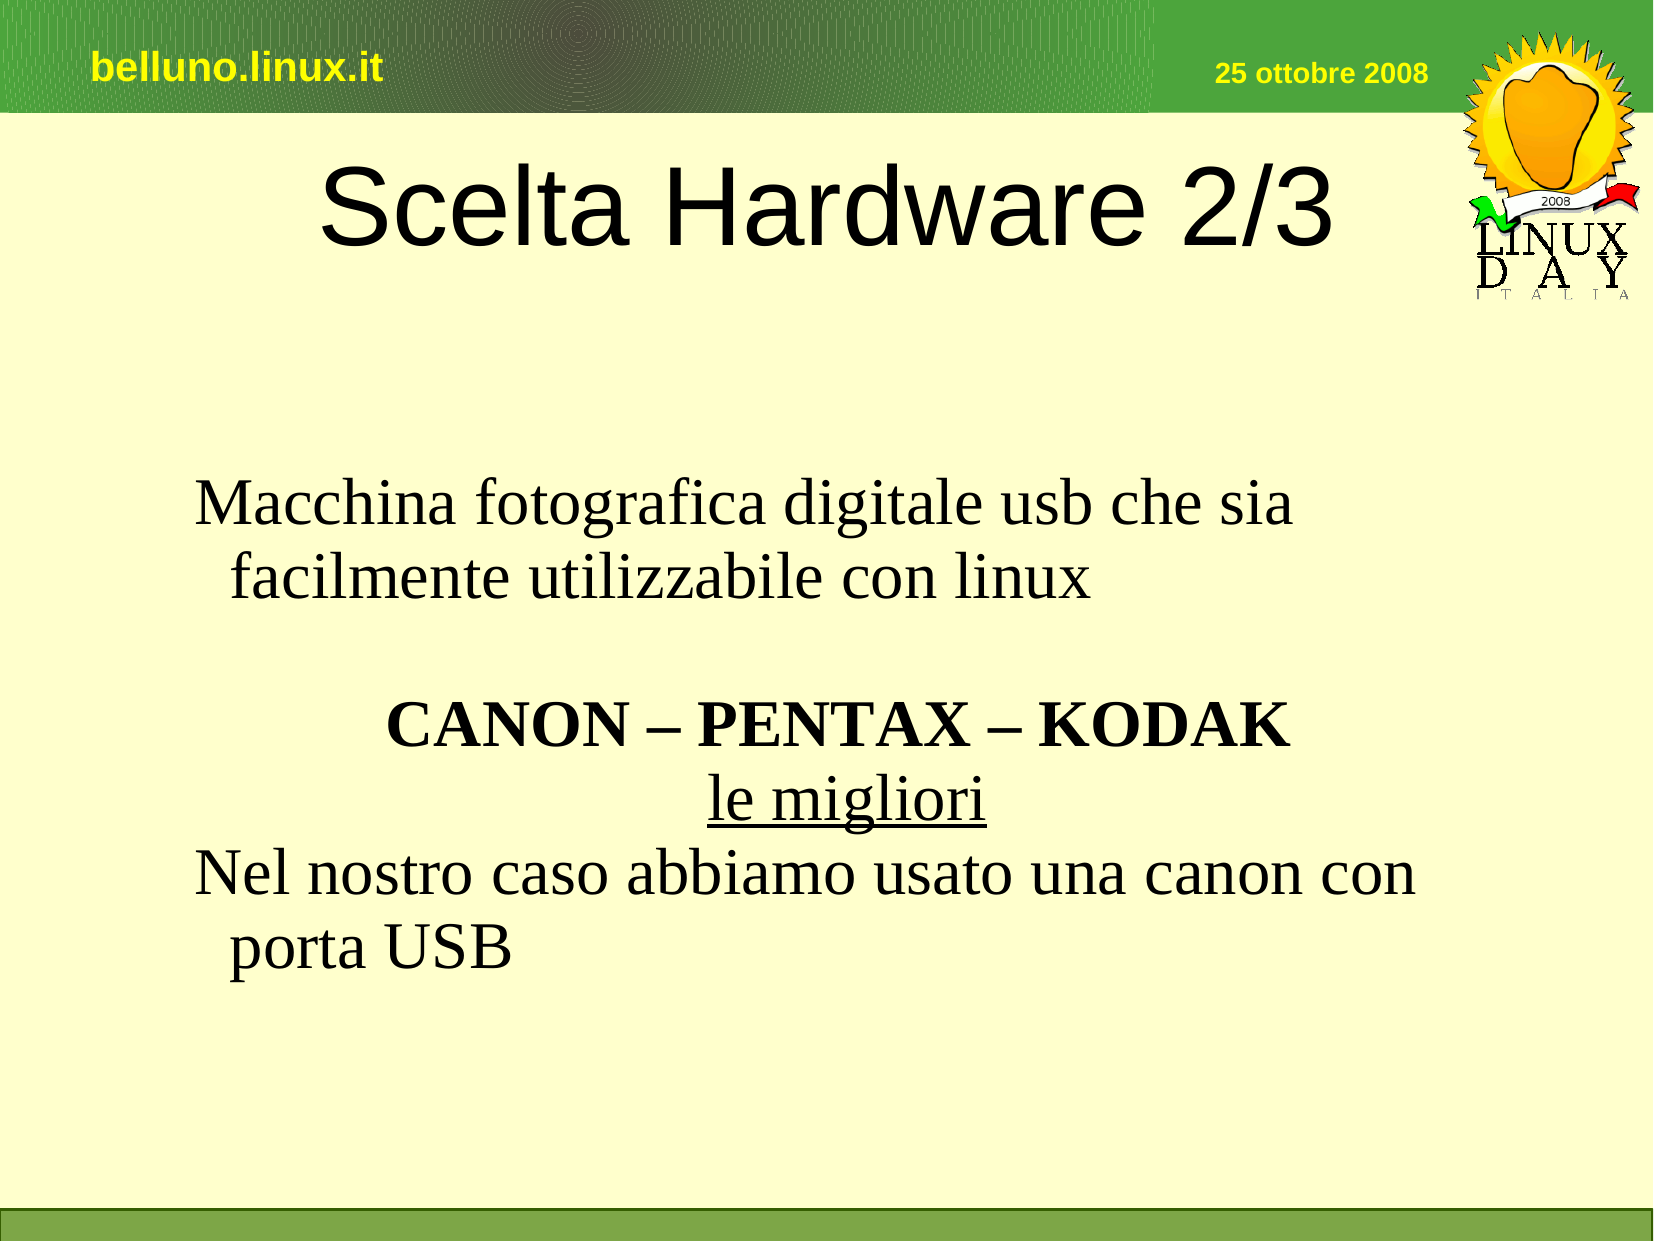

# Scelta Hardware 2/3
Macchina fotografica digitale usb che sia facilmente utilizzabile con linux
CANON – PENTAX – KODAK
le migliori
Nel nostro caso abbiamo usato una canon con porta USB